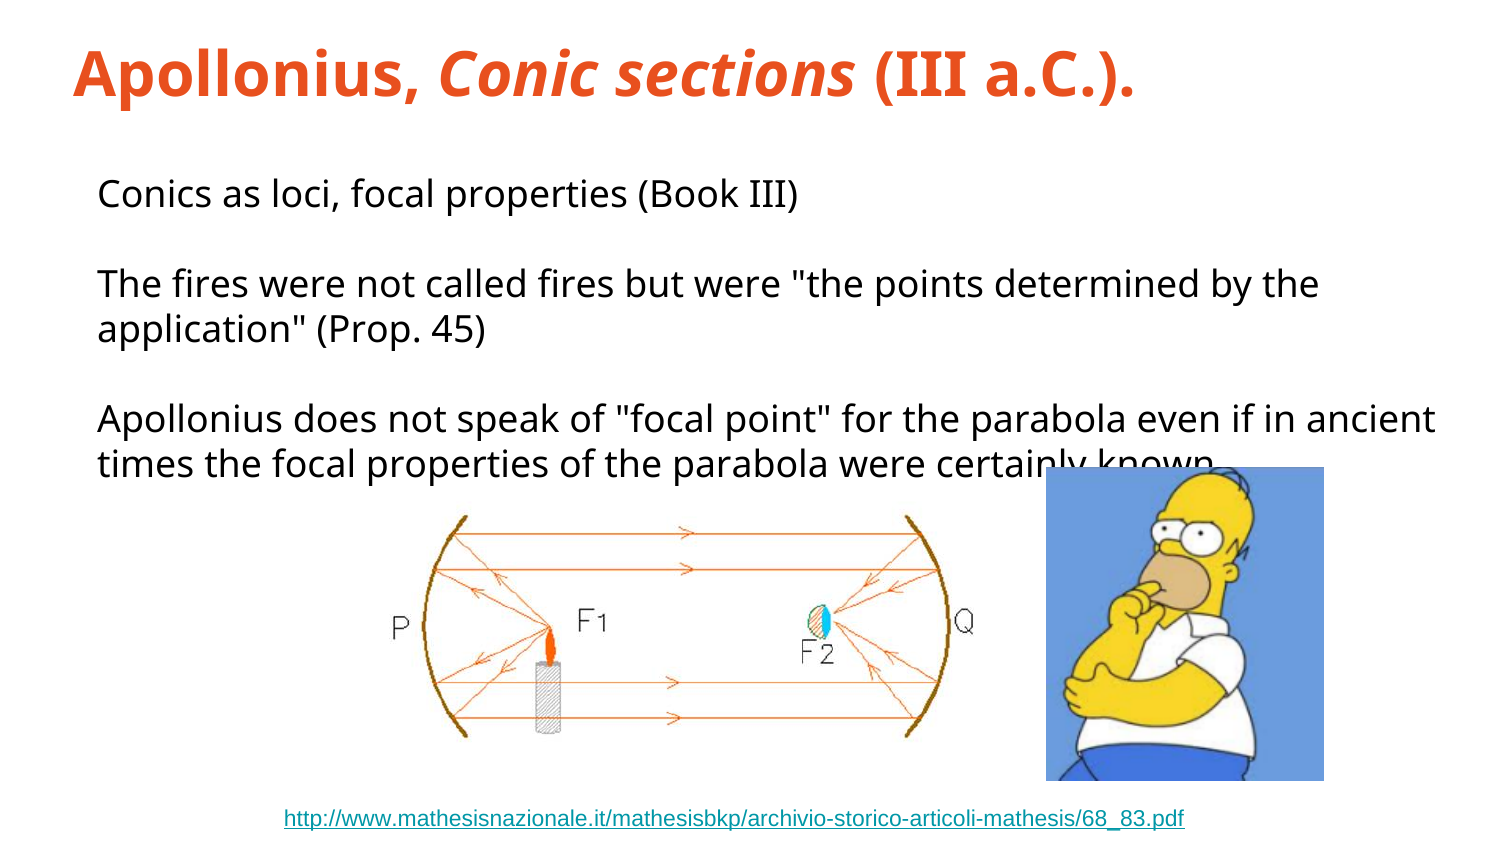

Apollonius, Conic sections (III a.C.).
Conics as loci, focal properties (Book III)
The fires were not called fires but were "the points determined by the application" (Prop. 45)
Apollonius does not speak of "focal point" for the parabola even if in ancient times the focal properties of the parabola were certainly known.
http://www.mathesisnazionale.it/mathesisbkp/archivio-storico-articoli-mathesis/68_83.pdf